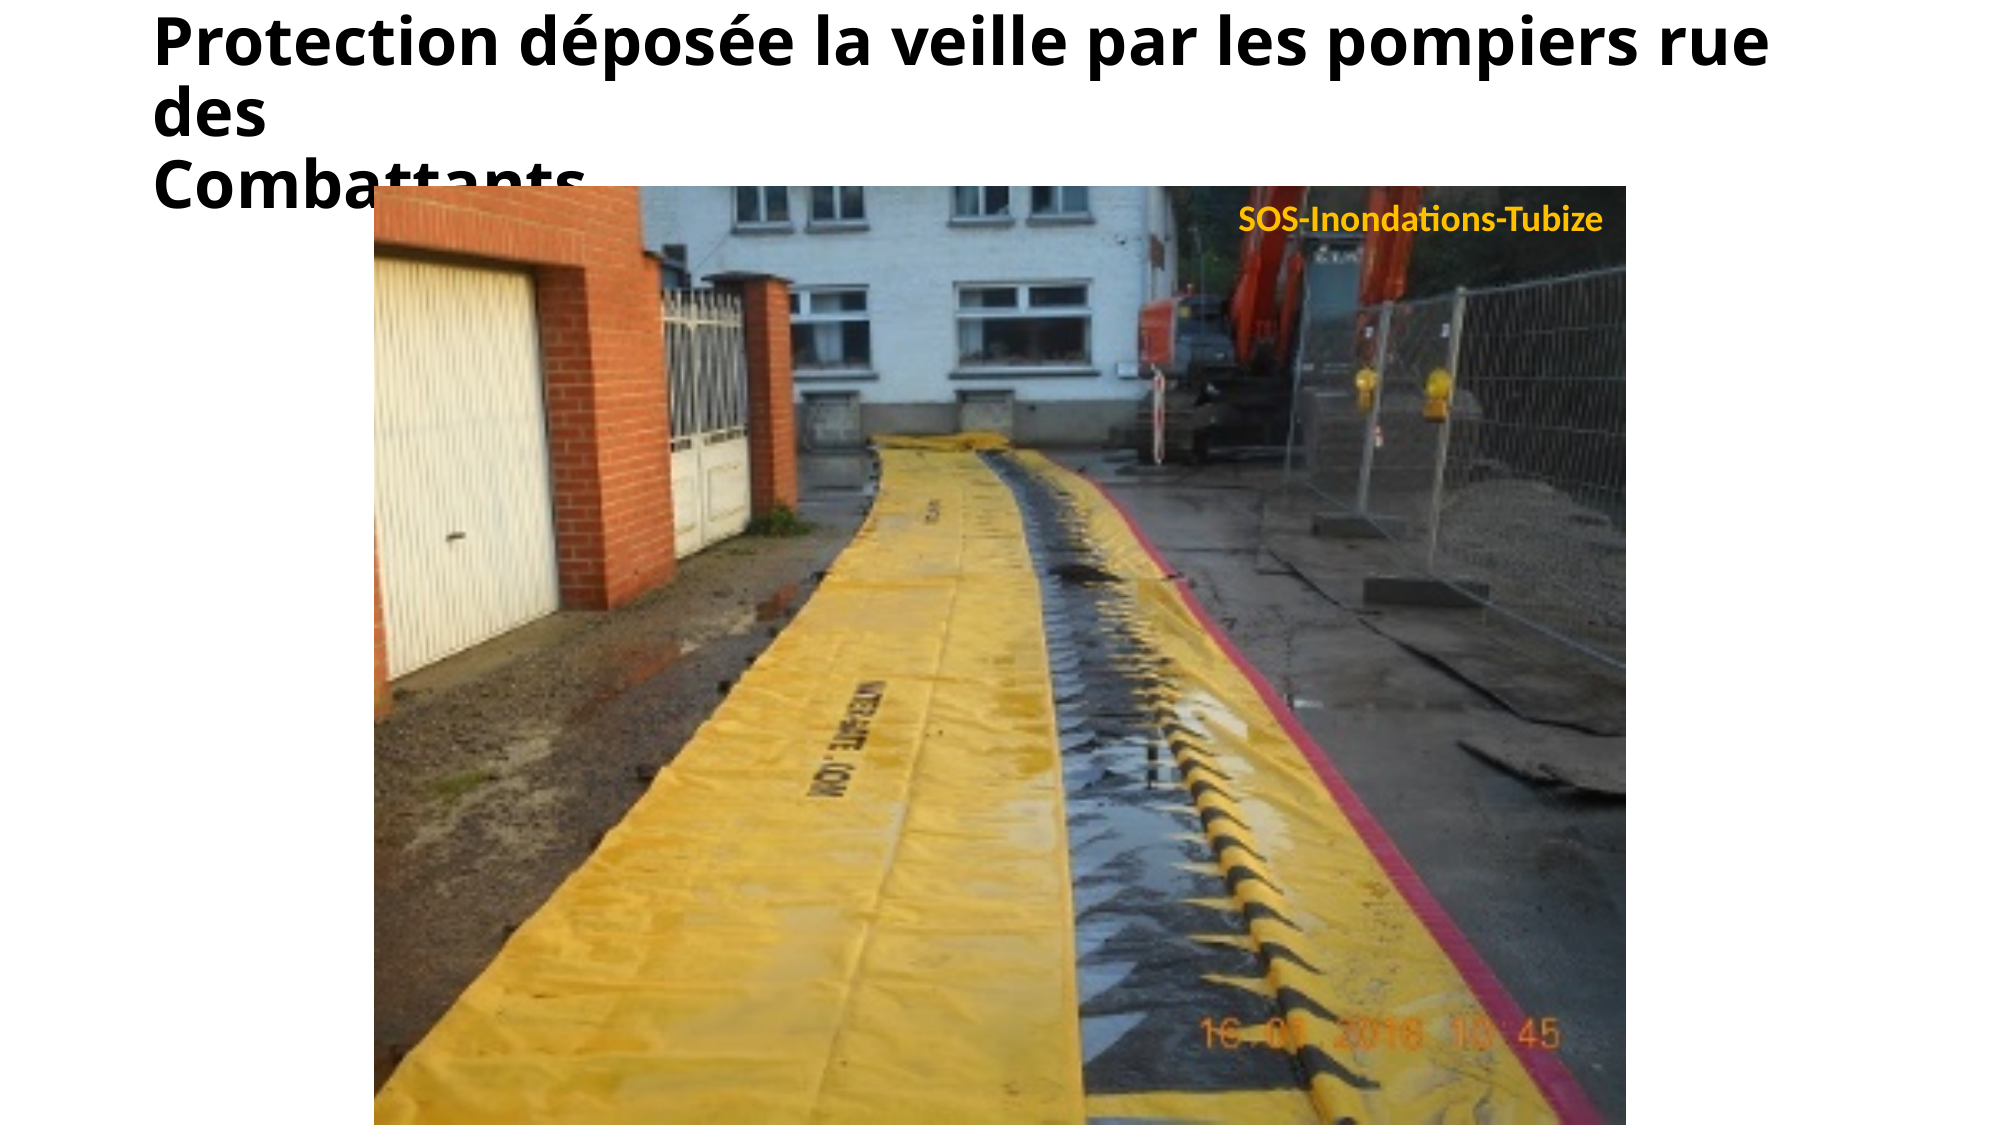

# Protection déposée la veille par les pompiers rue des Combattants.
SOS-Inondations-Tubize